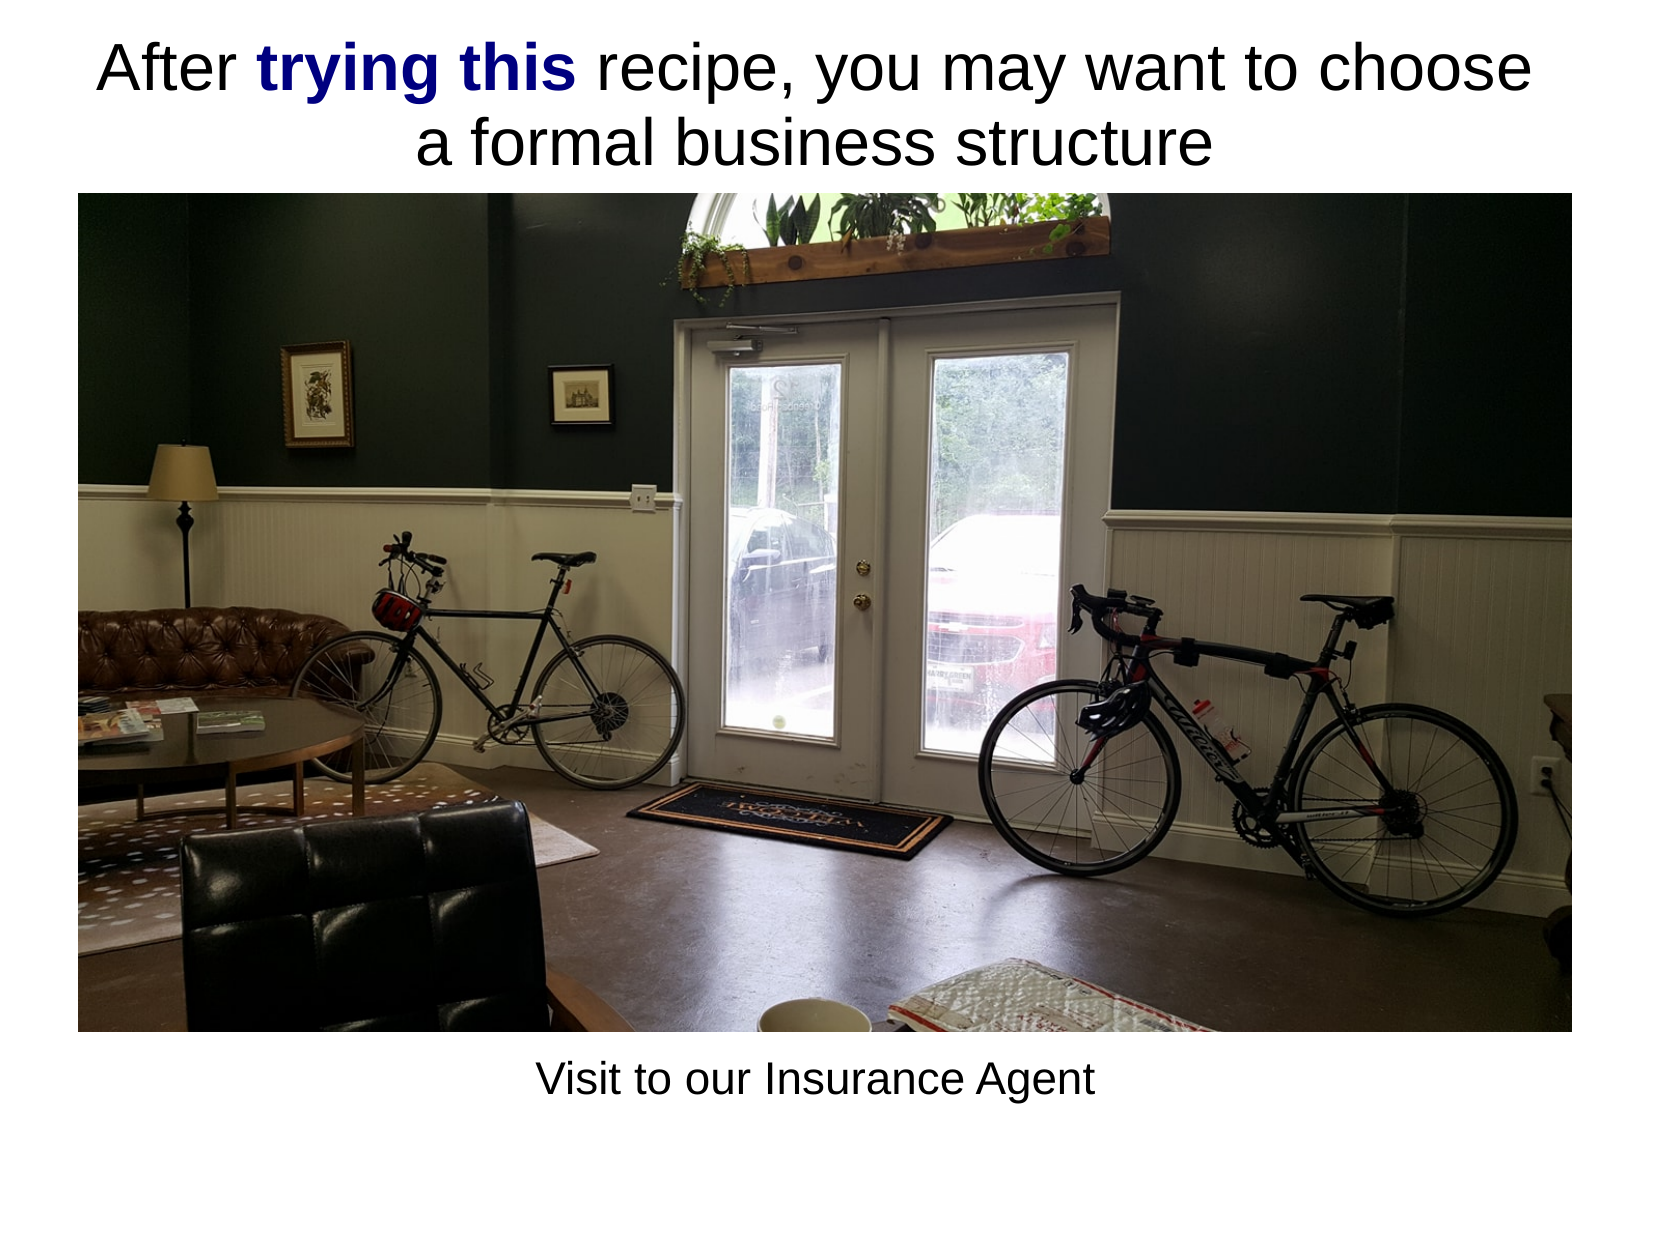

# After trying this recipe, you may want to choose a formal business structure
Visit to our Insurance Agent